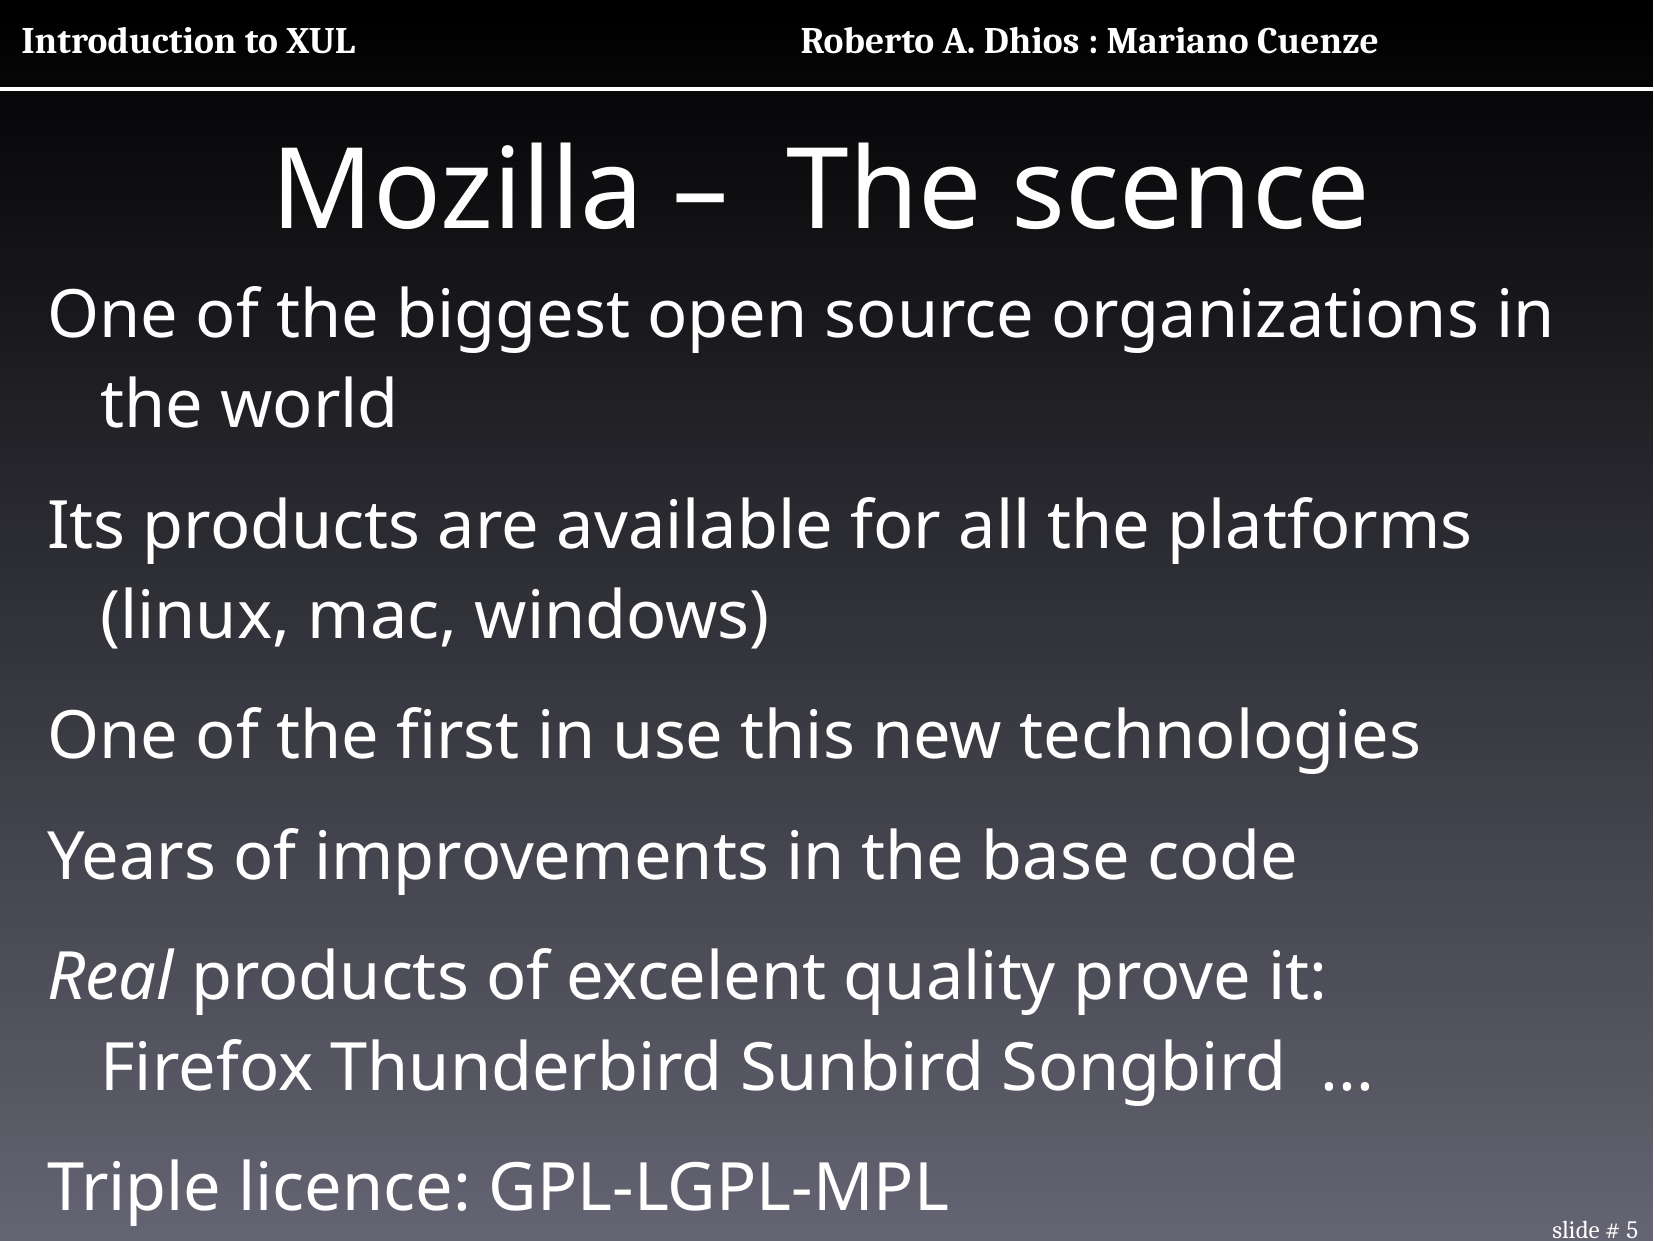

Introduction to XUL						 Roberto A. Dhios : Mariano Cuenze
# Mozilla – The scence
One of the biggest open source organizations in the world
Its products are available for all the platforms (linux, mac, windows)
One of the first in use this new technologies
Years of improvements in the base code
Real products of excelent quality prove it:
Firefox Thunderbird Sunbird Songbird ...
Triple licence: GPL-LGPL-MPL